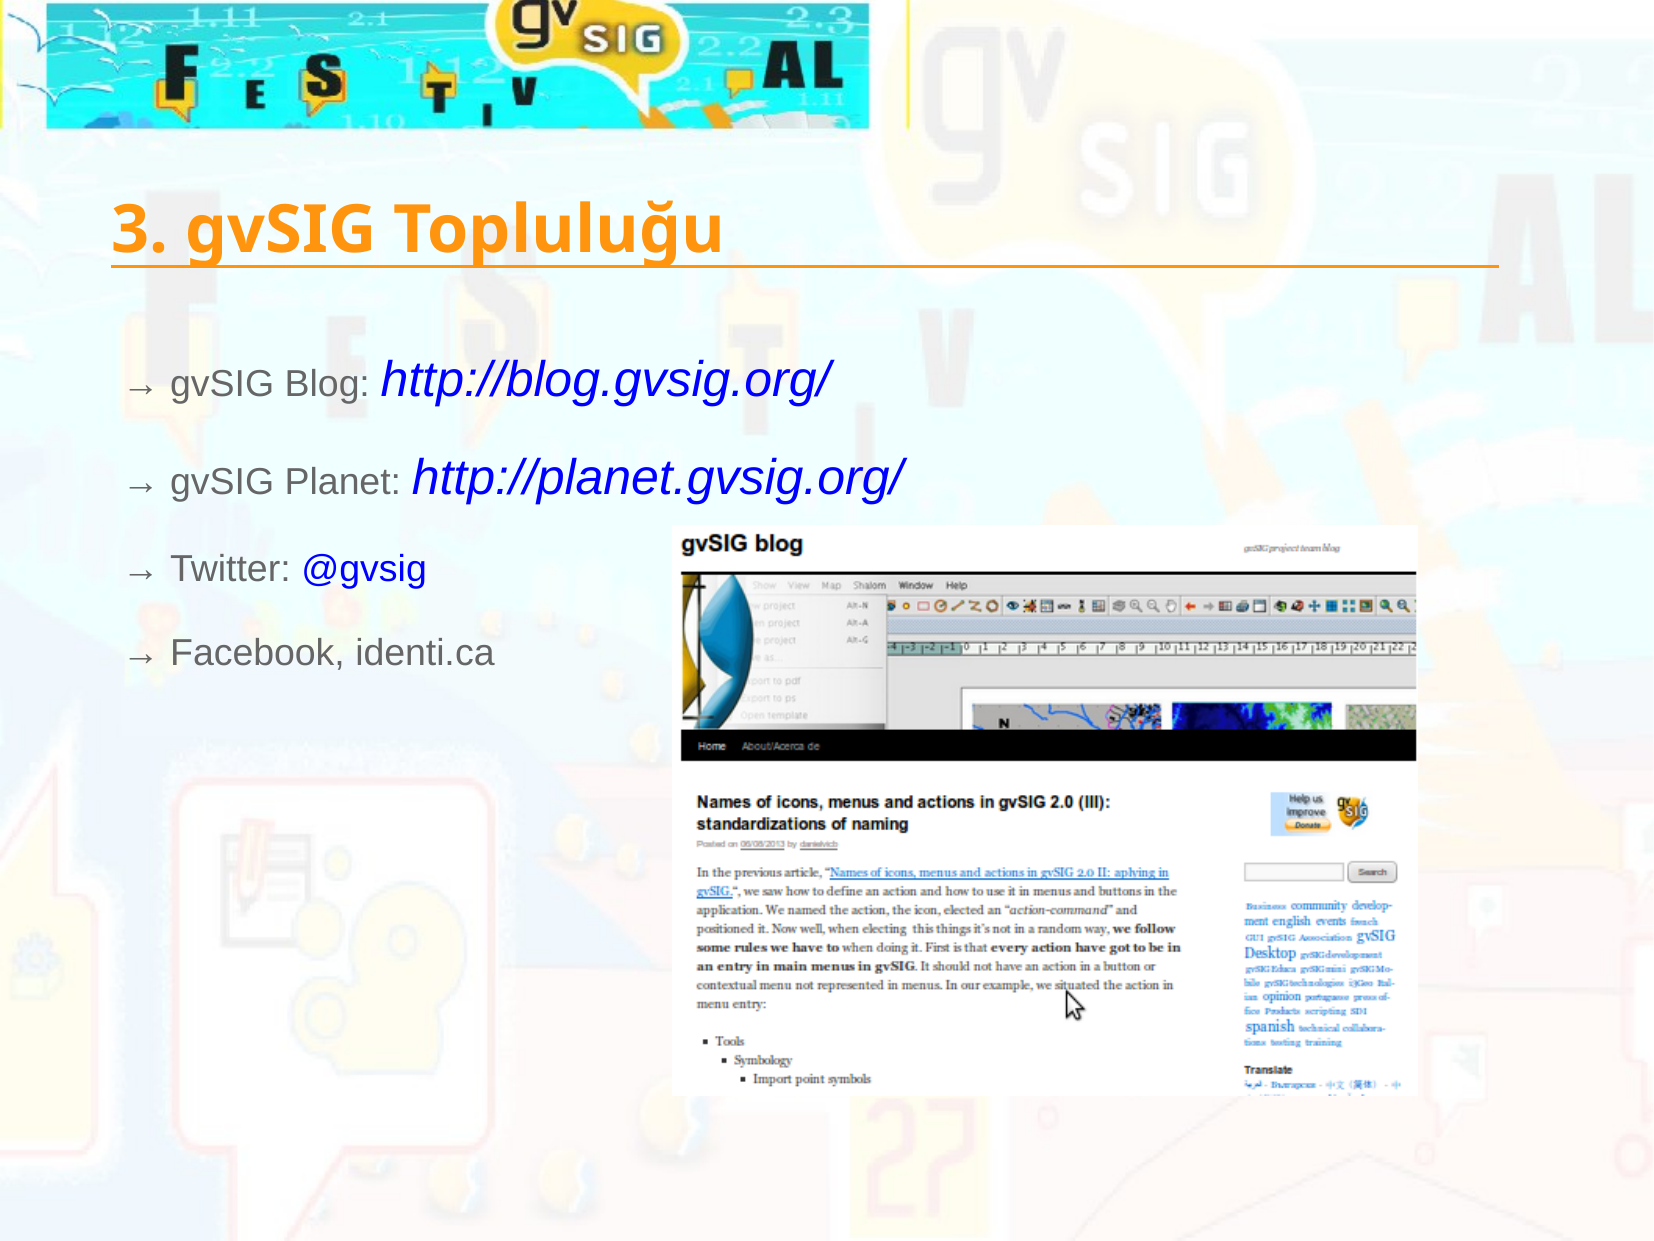

# 3. gvSIG Topluluğu
→ gvSIG Blog: http://blog.gvsig.org/
→ gvSIG Planet: http://planet.gvsig.org/
→ Twitter: @gvsig
→ Facebook, identi.ca